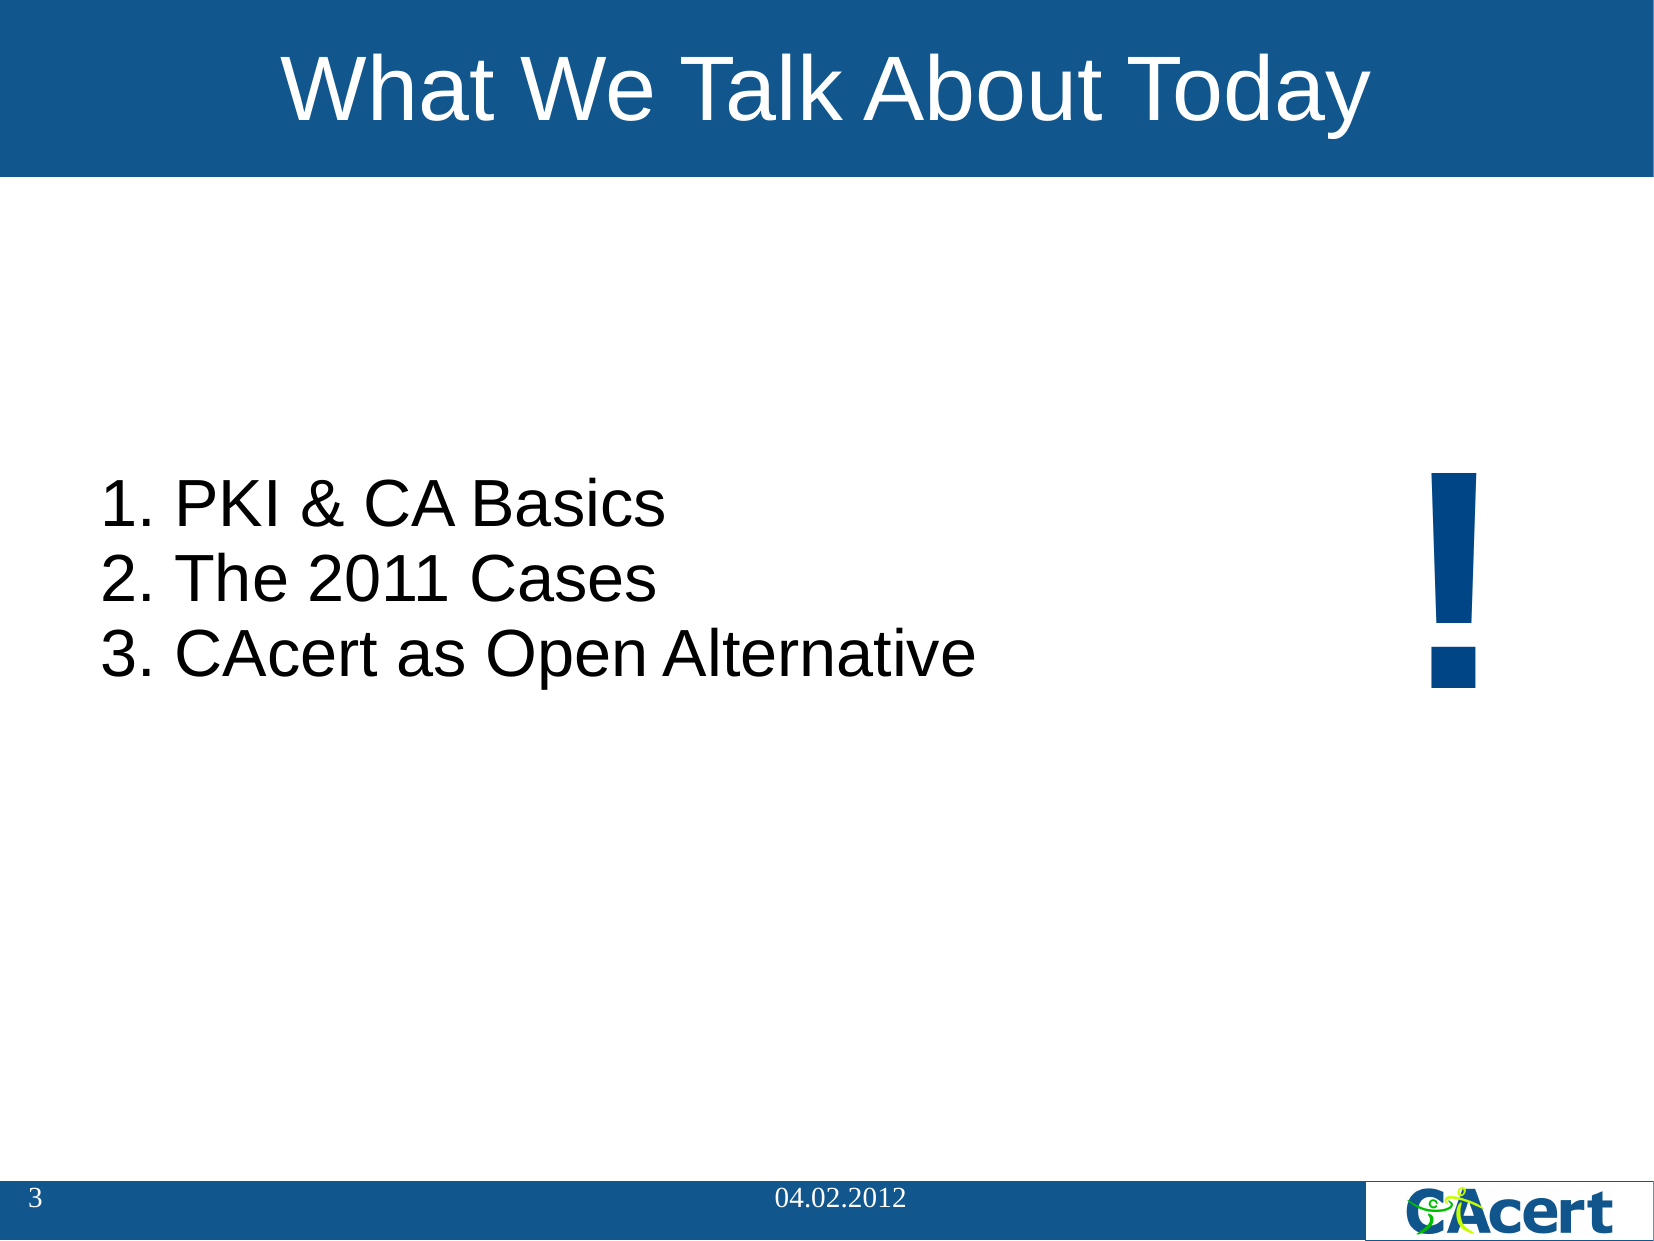

# What We Talk About Today
 PKI & CA Basics
 The 2011 Cases
 CAcert as Open Alternative
!
3
04.02.2012